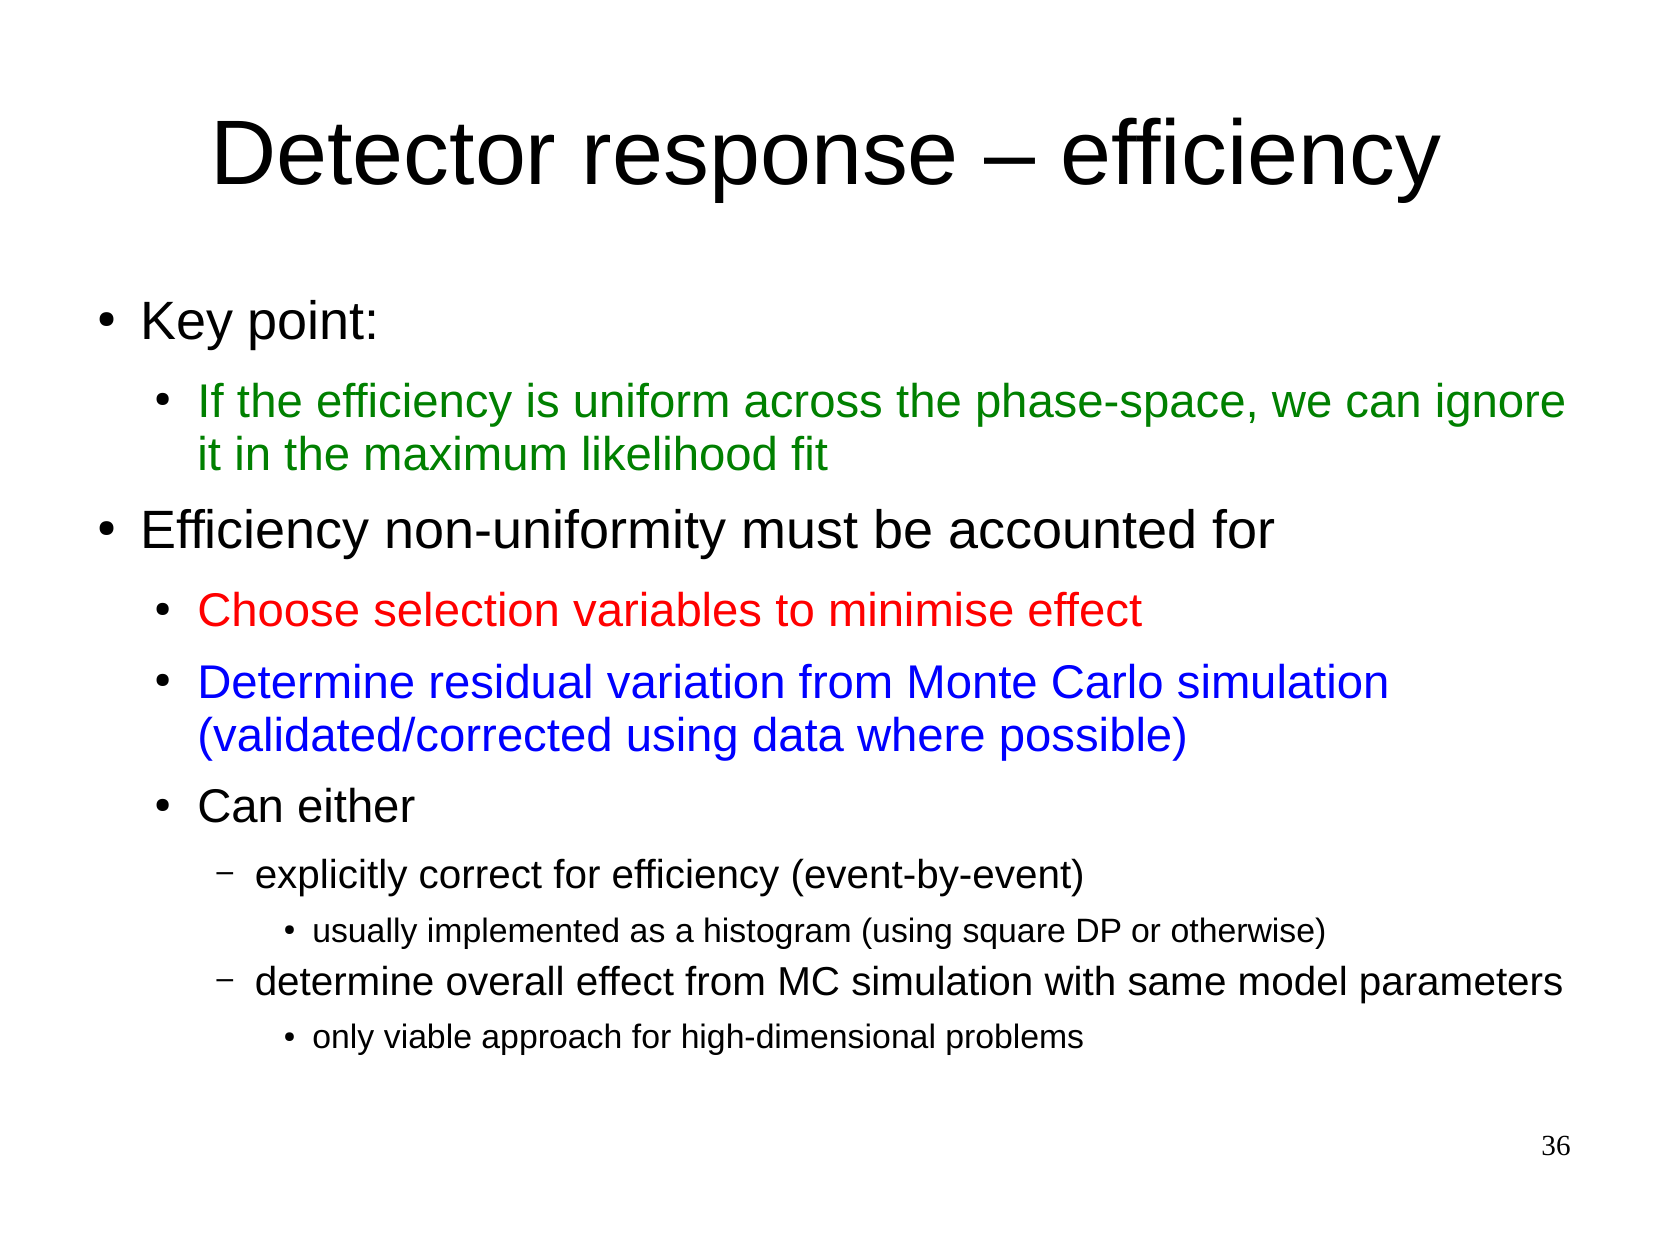

# Detector response – efficiency
Key point:
If the efficiency is uniform across the phase-space, we can ignore it in the maximum likelihood fit
Efficiency non-uniformity must be accounted for
Choose selection variables to minimise effect
Determine residual variation from Monte Carlo simulation (validated/corrected using data where possible)
Can either
explicitly correct for efficiency (event-by-event)
usually implemented as a histogram (using square DP or otherwise)
determine overall effect from MC simulation with same model parameters
only viable approach for high-dimensional problems
36